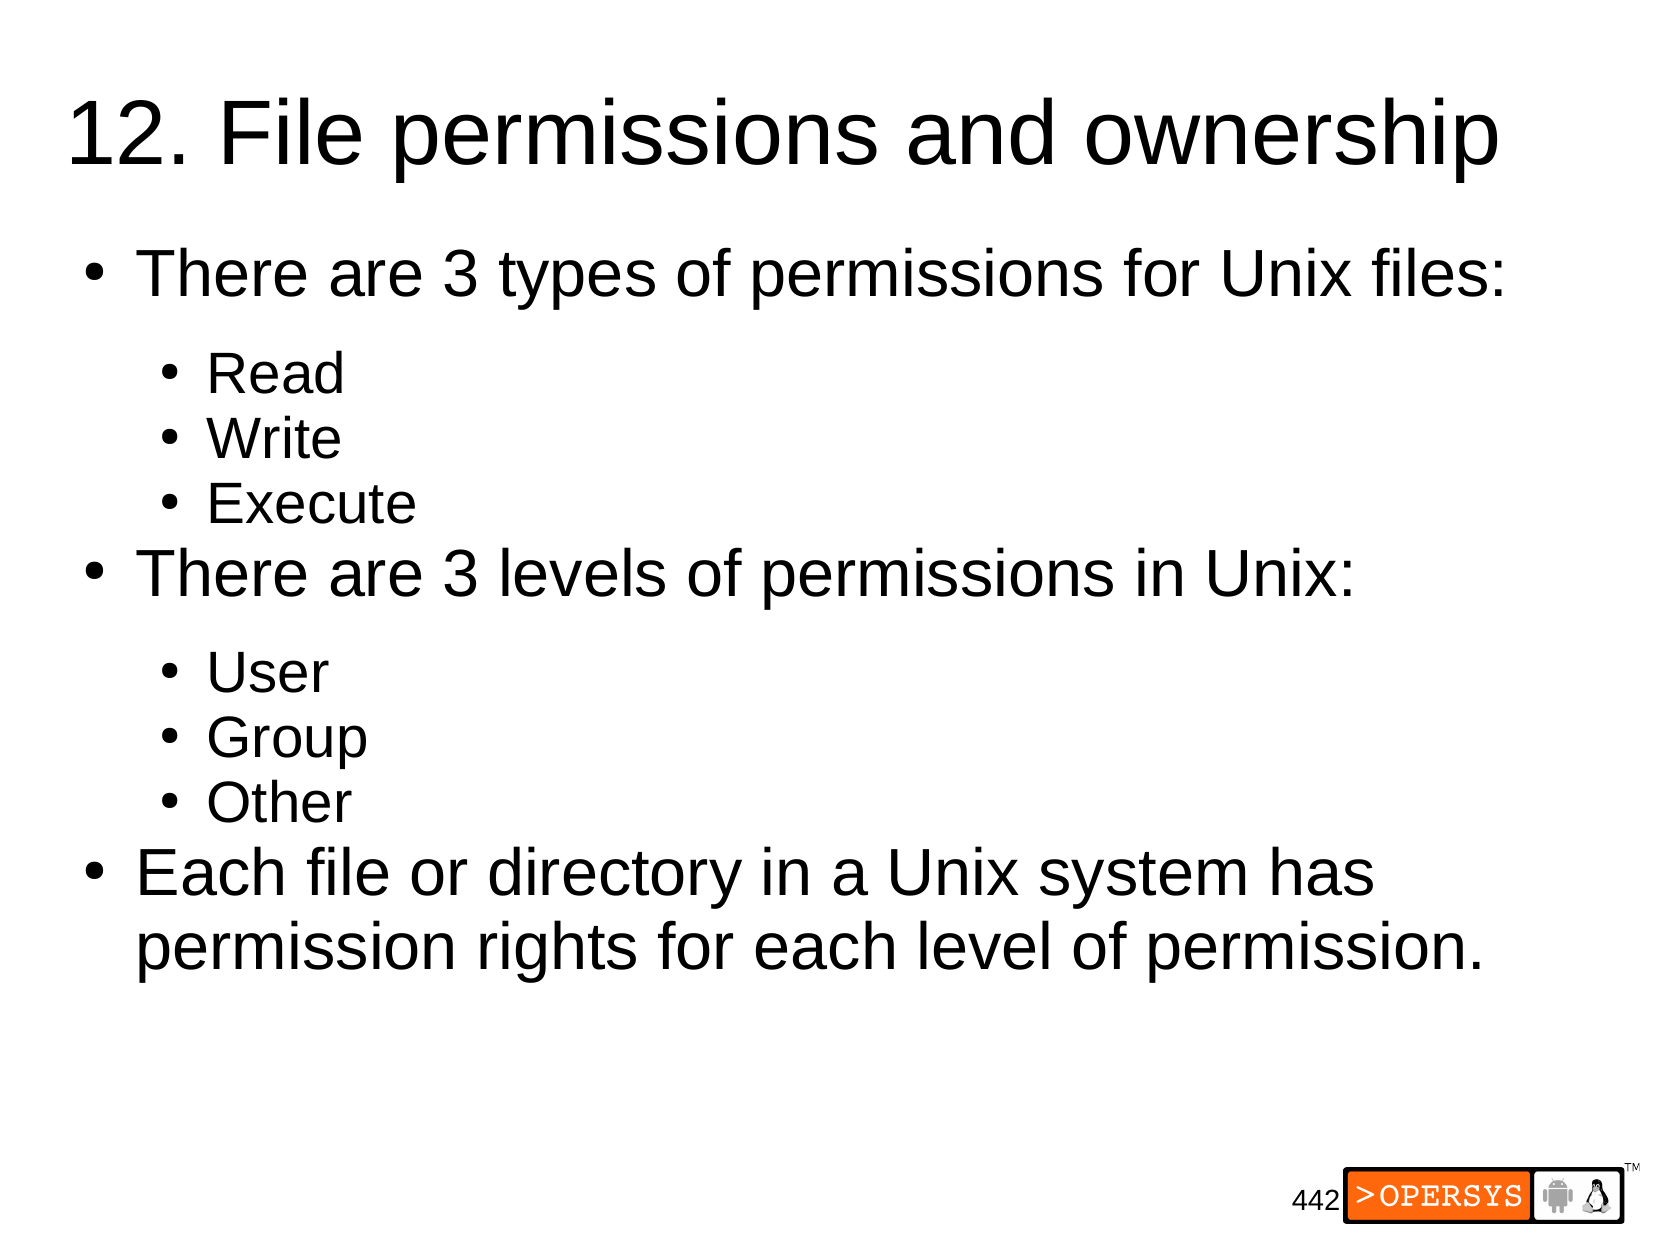

# 12. File permissions and ownership
There are 3 types of permissions for Unix files:
Read
Write
Execute
There are 3 levels of permissions in Unix:
User
Group
Other
Each file or directory in a Unix system has permission rights for each level of permission.